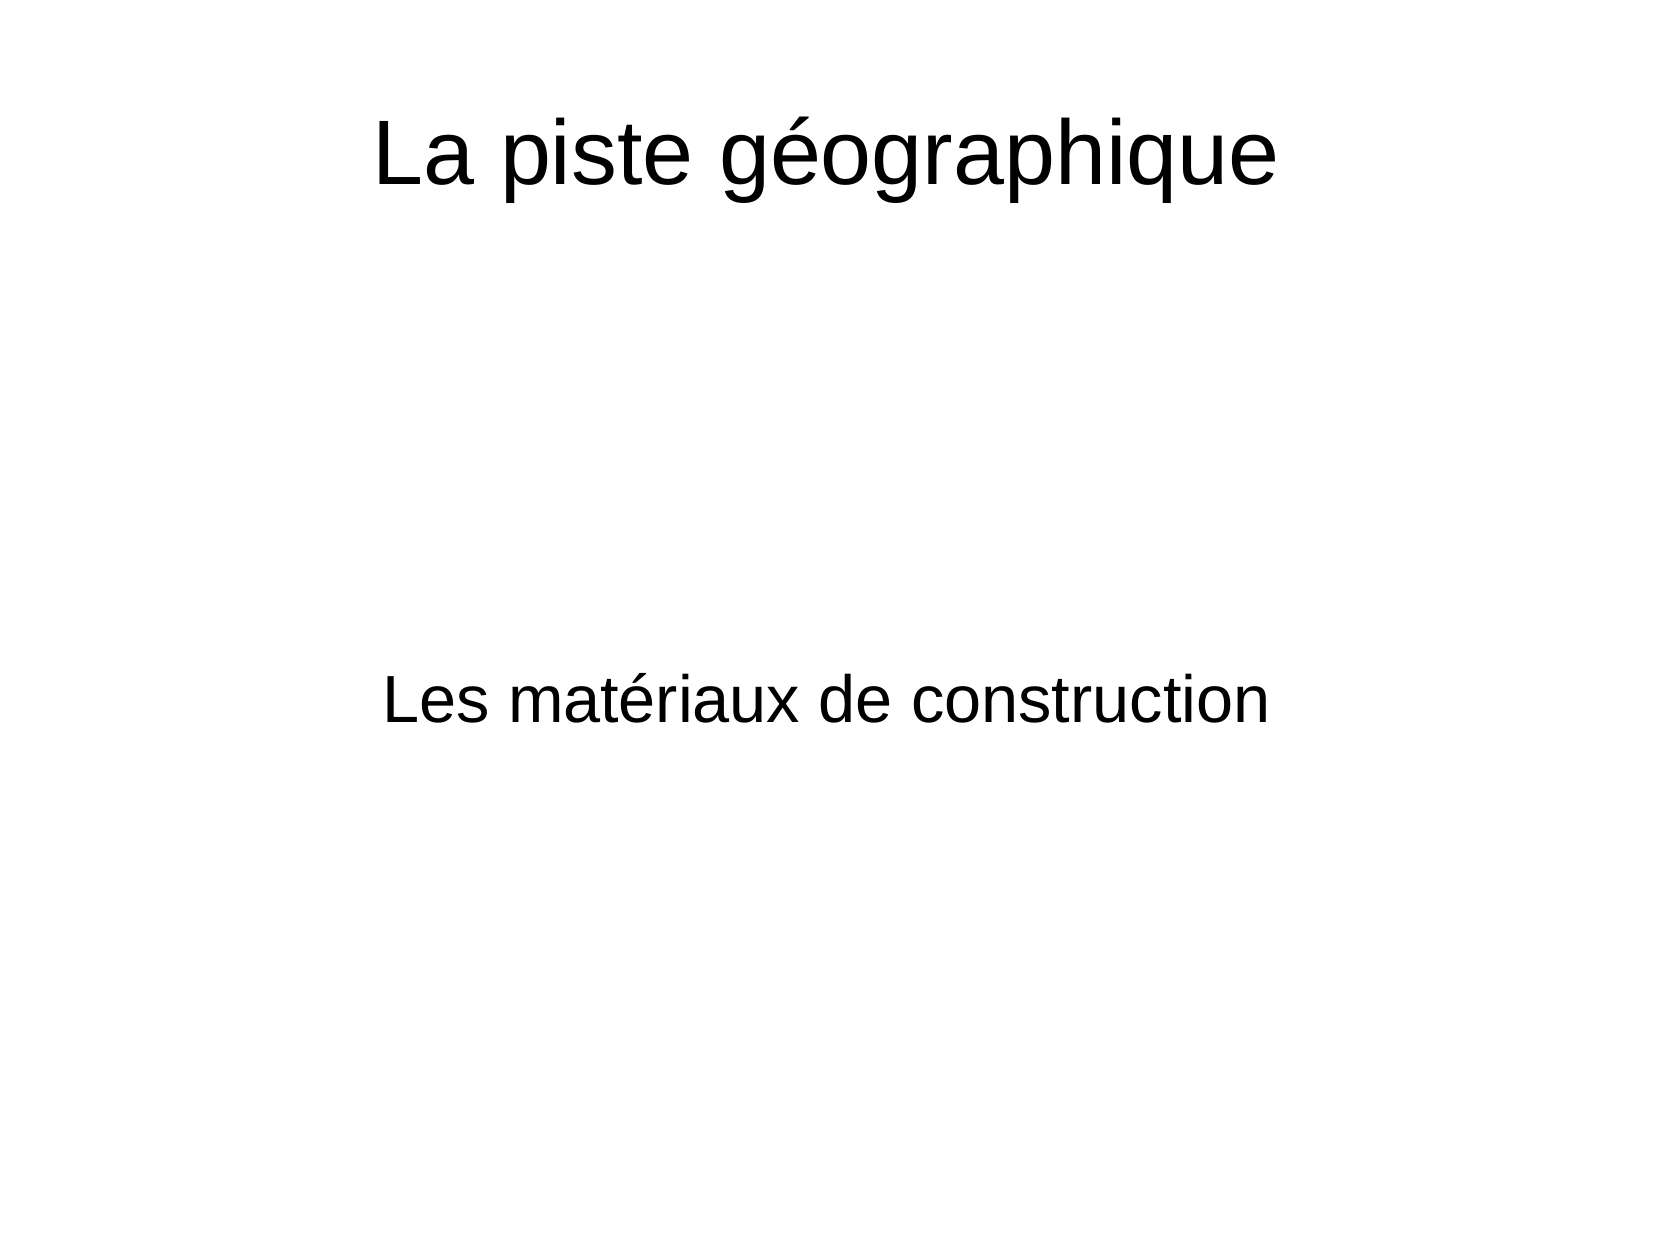

# La piste géographique
Les matériaux de construction